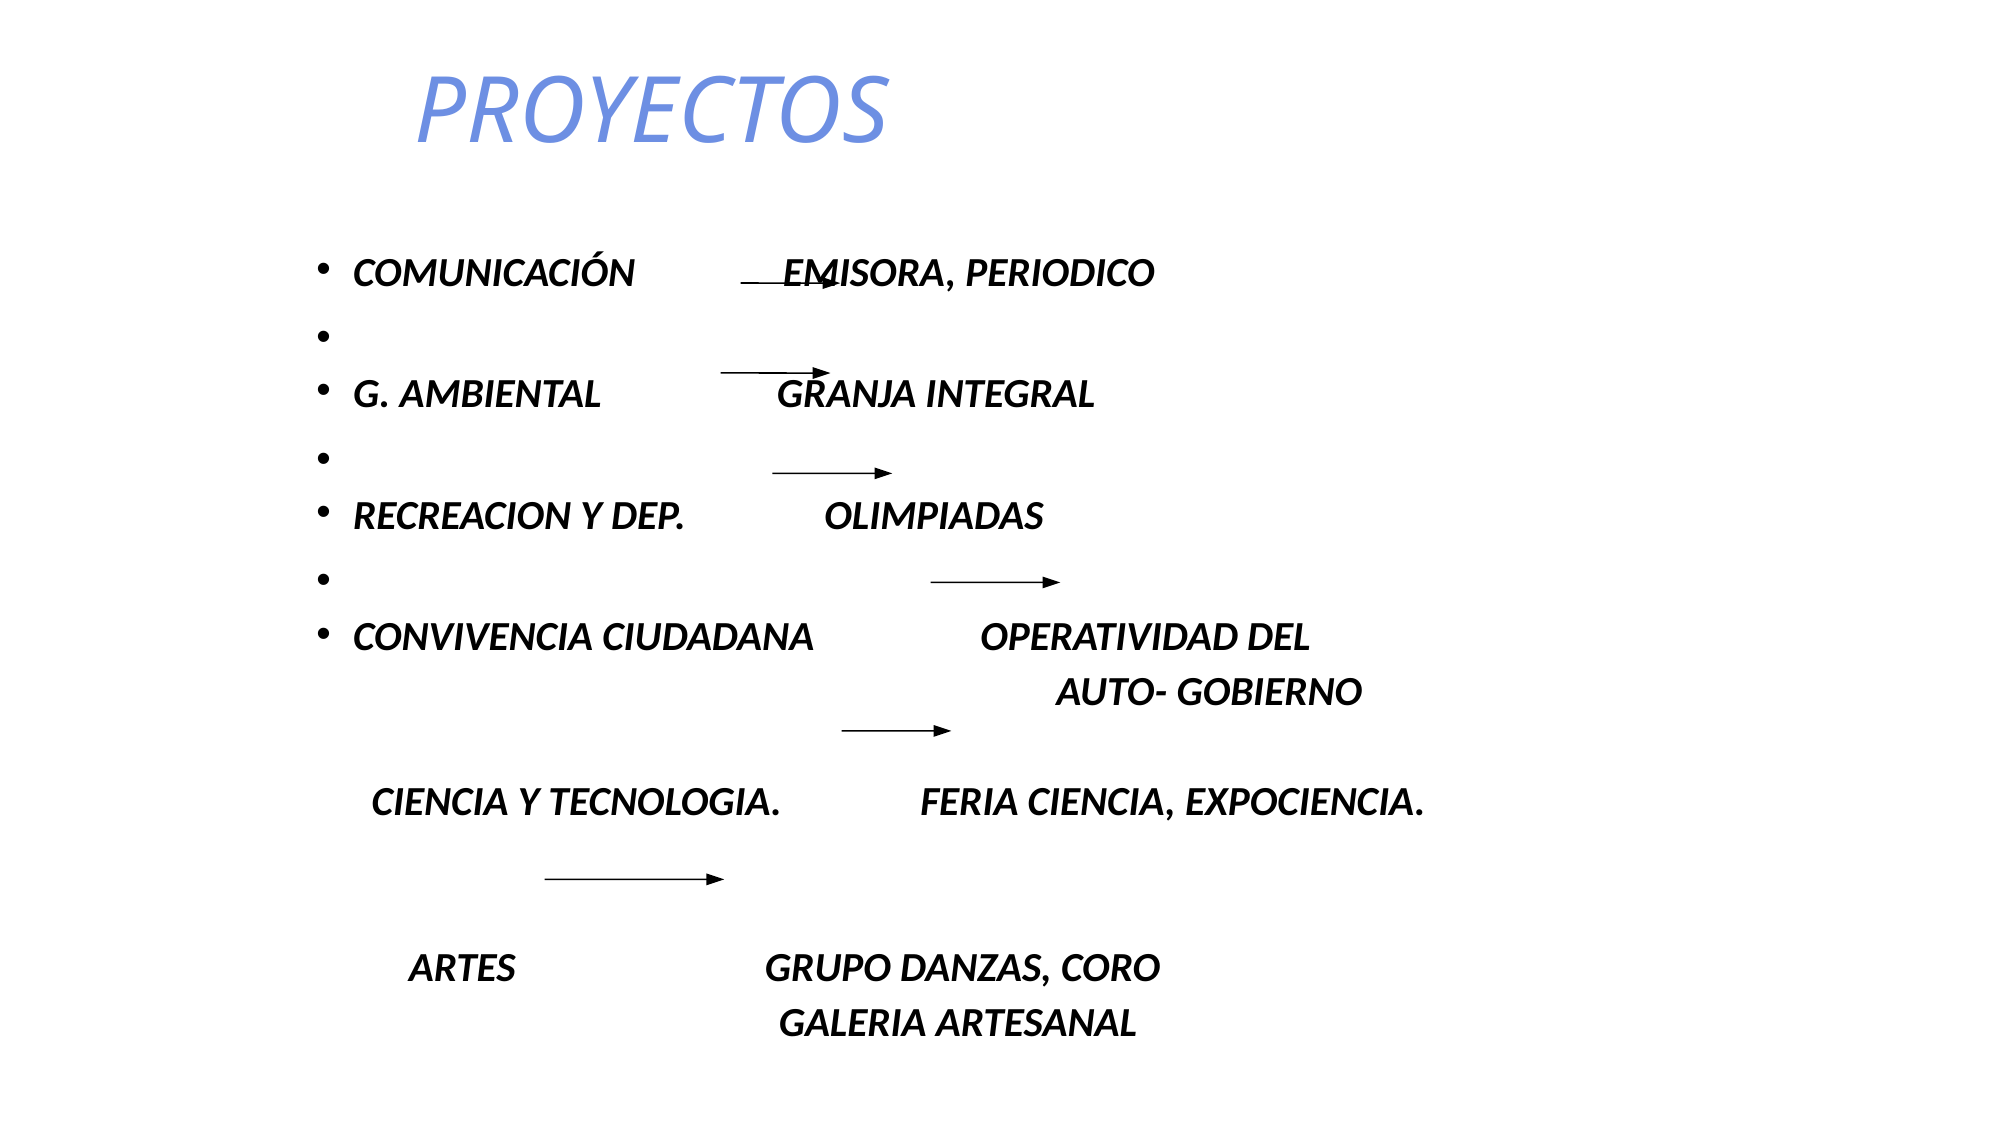

# PROYECTOS
COMUNICACIÓN EMISORA, PERIODICO
G. AMBIENTAL GRANJA INTEGRAL
RECREACION Y DEP. OLIMPIADAS
CONVIVENCIA CIUDADANA OPERATIVIDAD DEL
 AUTO- GOBIERNO
 CIENCIA Y TECNOLOGIA. FERIA CIENCIA, EXPOCIENCIA.
 ARTES GRUPO DANZAS, CORO
 GALERIA ARTESANAL